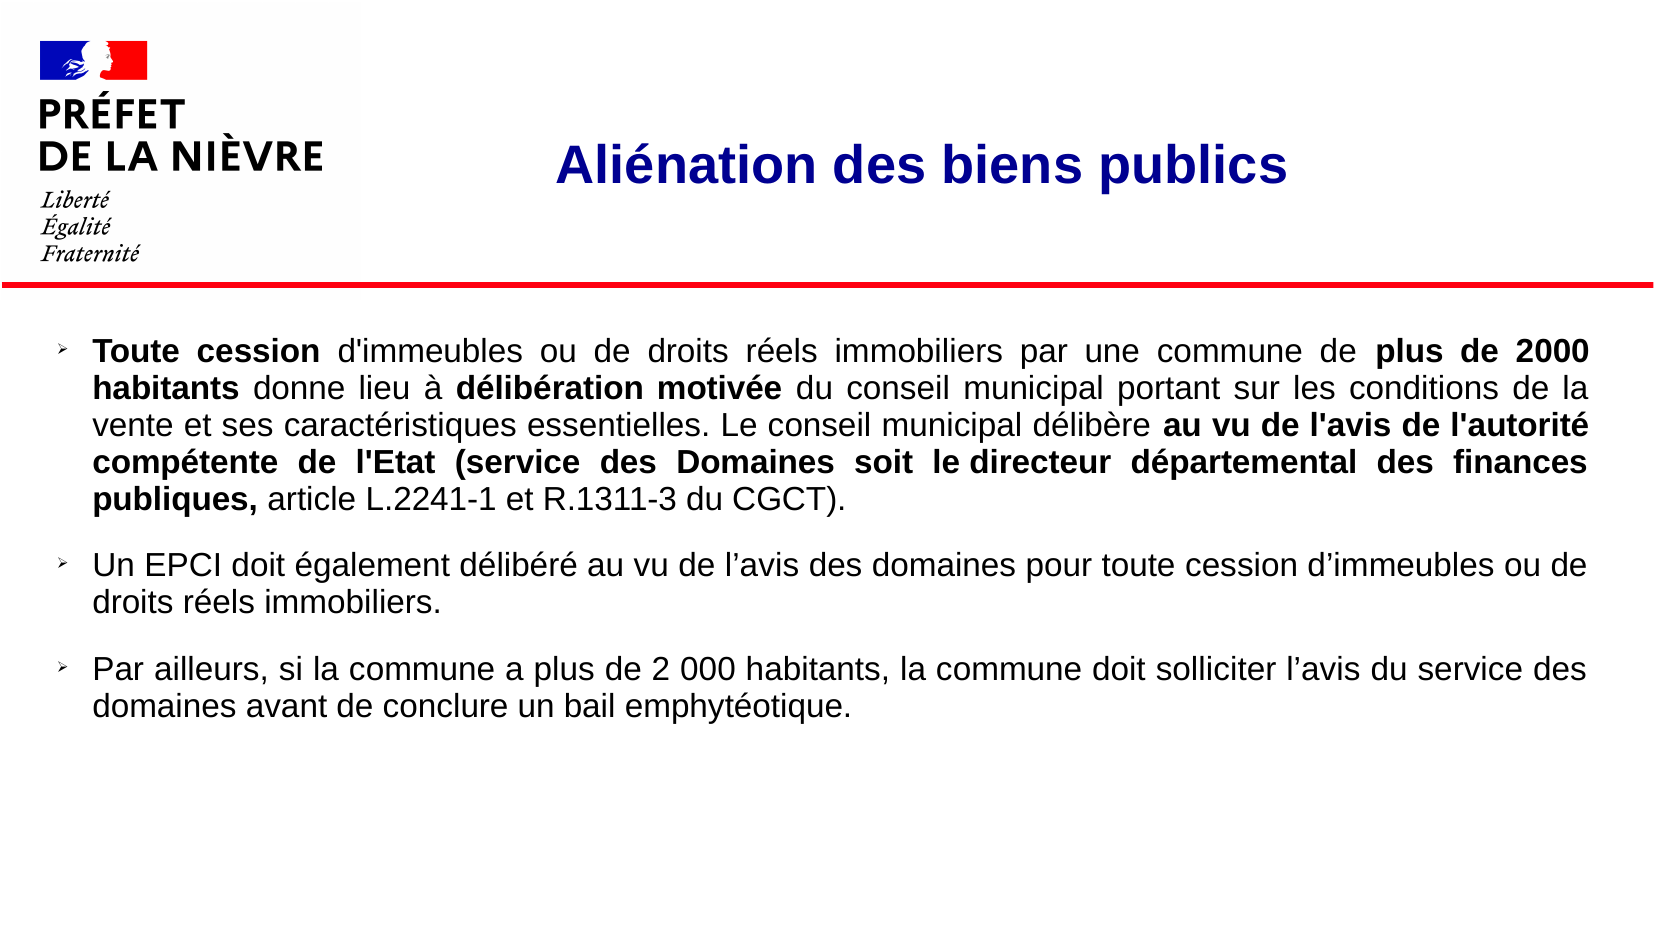

# Aliénation des biens publics
Toute cession d'immeubles ou de droits réels immobiliers par une commune de plus de 2000 habitants donne lieu à délibération motivée du conseil municipal portant sur les conditions de la vente et ses caractéristiques essentielles. Le conseil municipal délibère au vu de l'avis de l'autorité compétente de l'Etat (service des Domaines soit le directeur départemental des finances publiques, article L.2241-1 et R.1311-3 du CGCT).
Un EPCI doit également délibéré au vu de l’avis des domaines pour toute cession d’immeubles ou de droits réels immobiliers.
Par ailleurs, si la commune a plus de 2 000 habitants, la commune doit solliciter l’avis du service des domaines avant de conclure un bail emphytéotique.